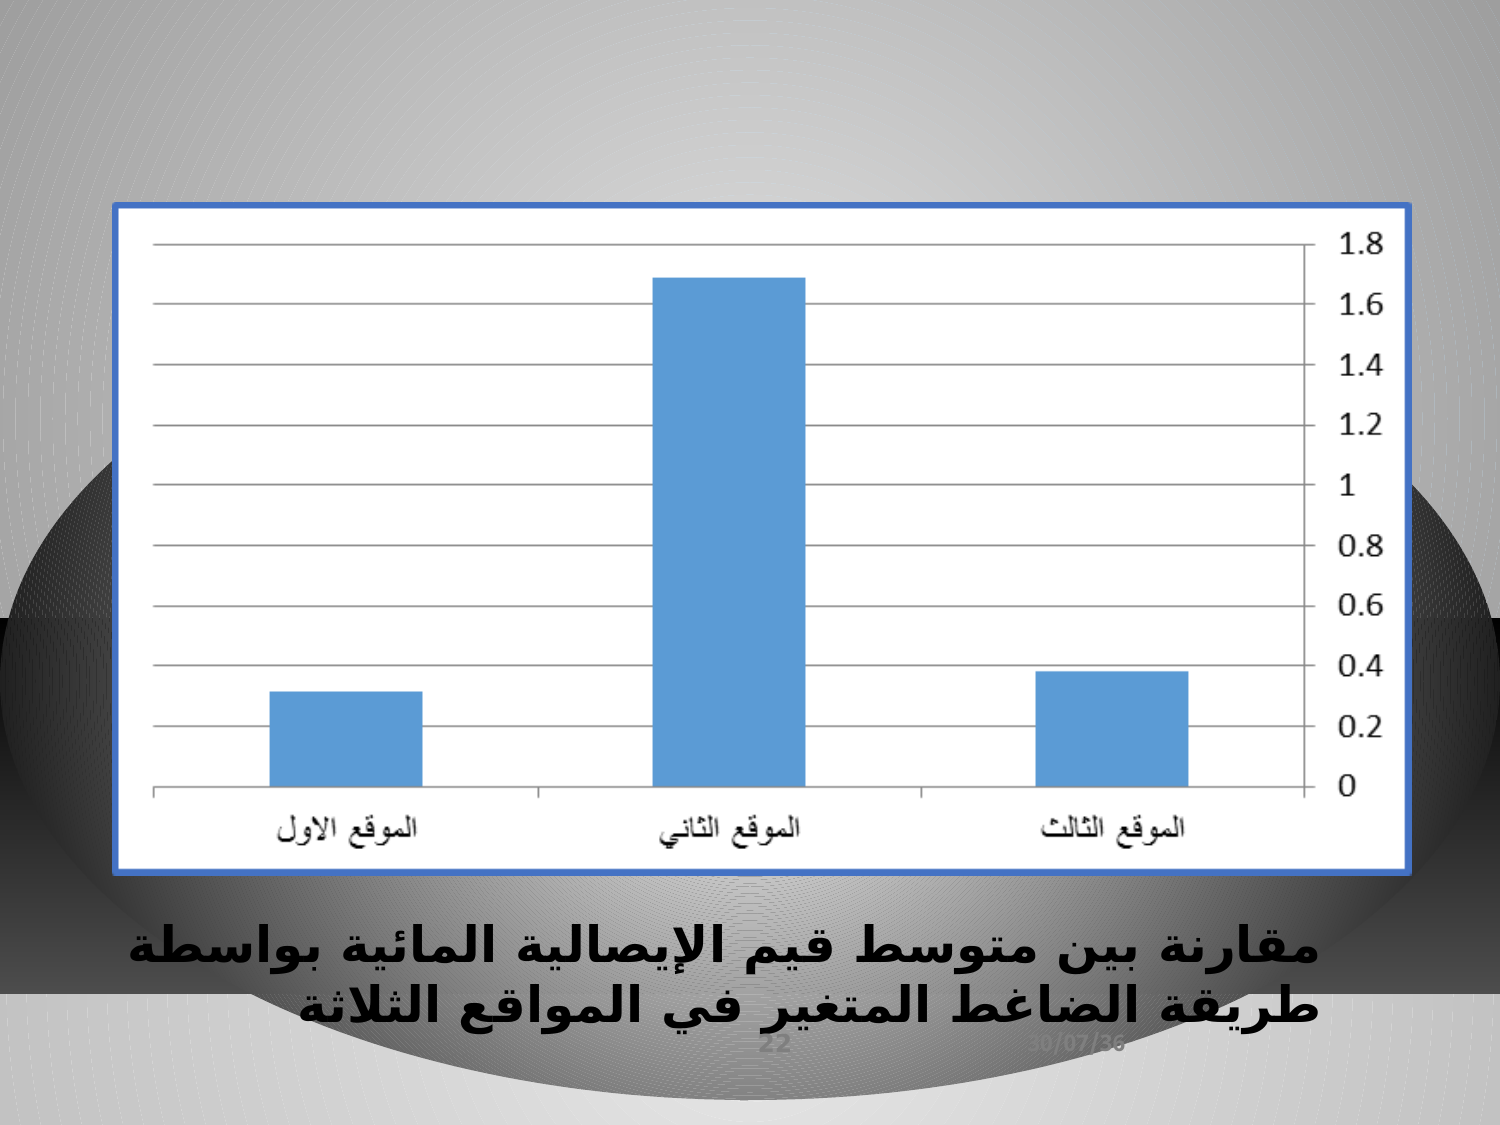

مقارنة بين متوسط قيم الإيصالية المائية بواسطة طريقة الضاغط المتغير في المواقع الثلاثة
30/07/36